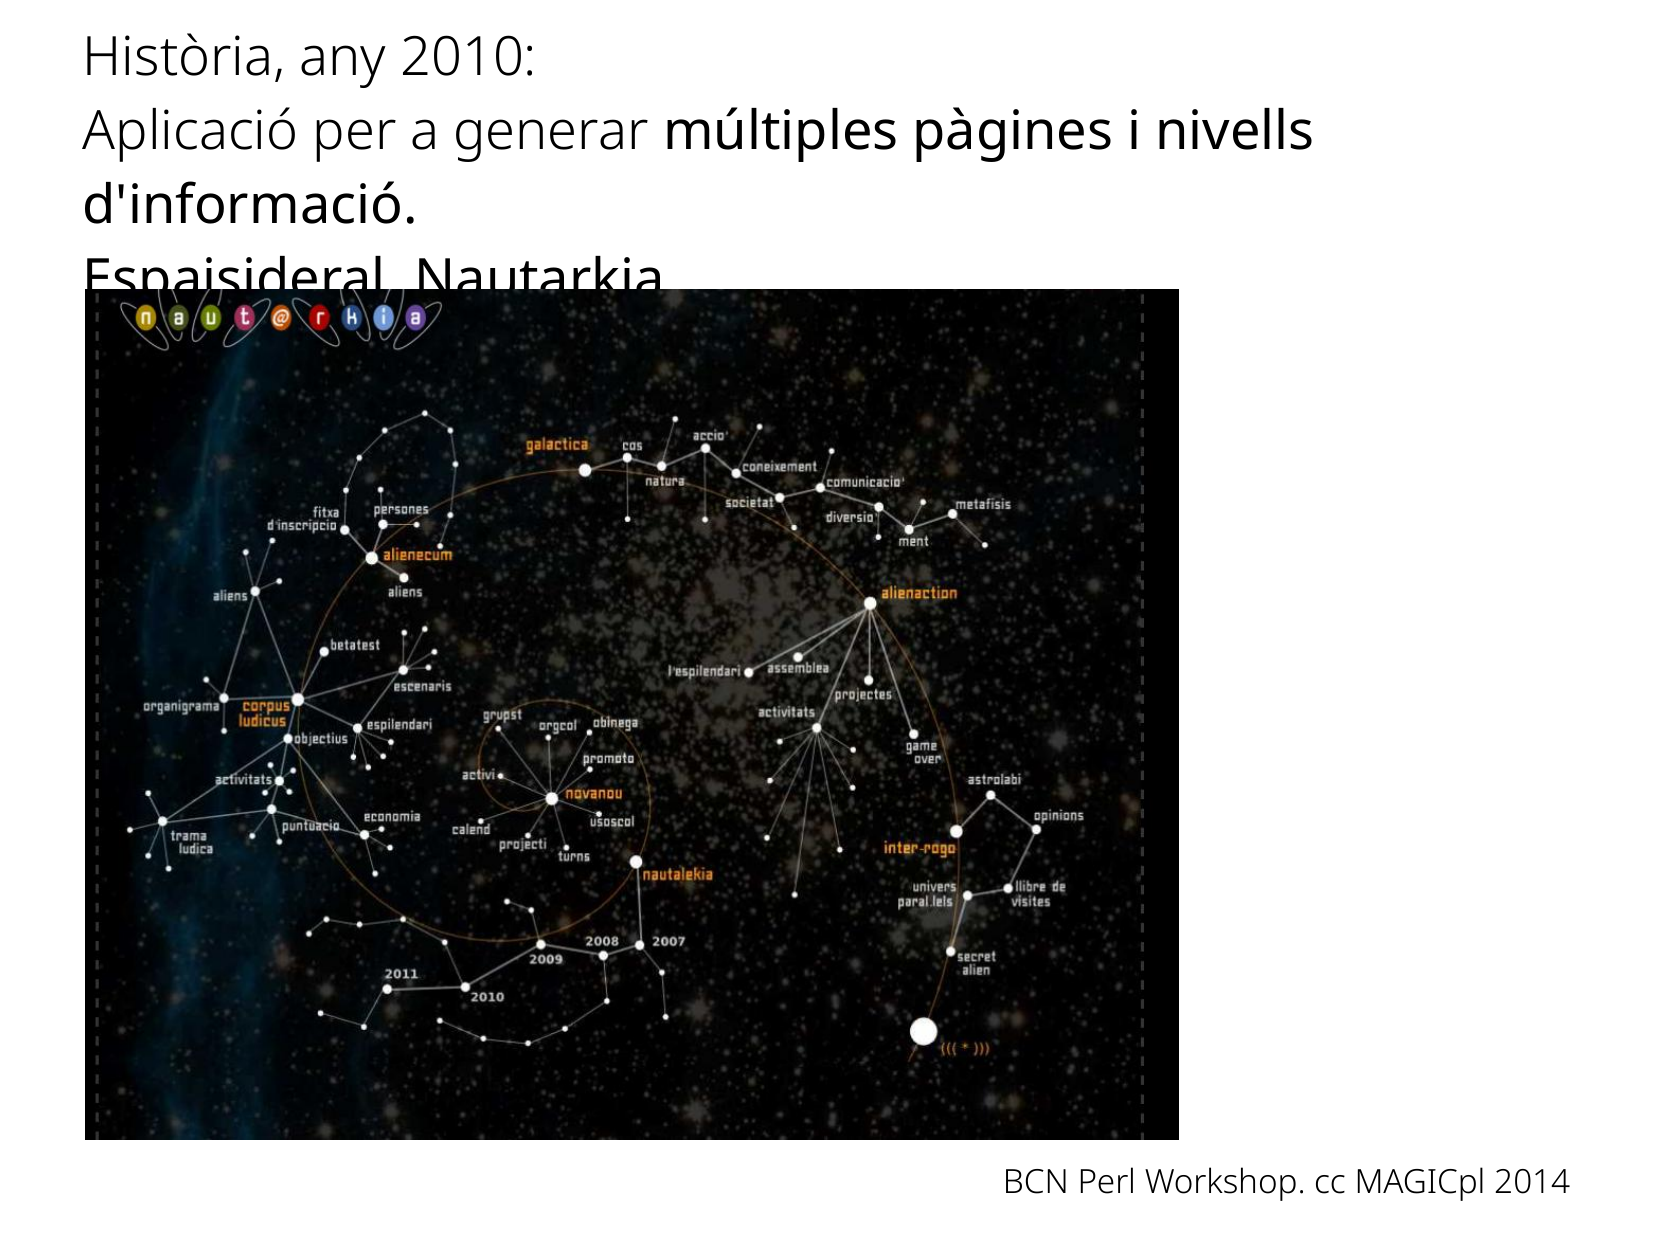

Història, any 2010:
Aplicació per a generar múltiples pàgines i nivells d'informació.
Espaisideral, Nautarkia.
# BCN Perl Workshop. cc MAGICpl 2014